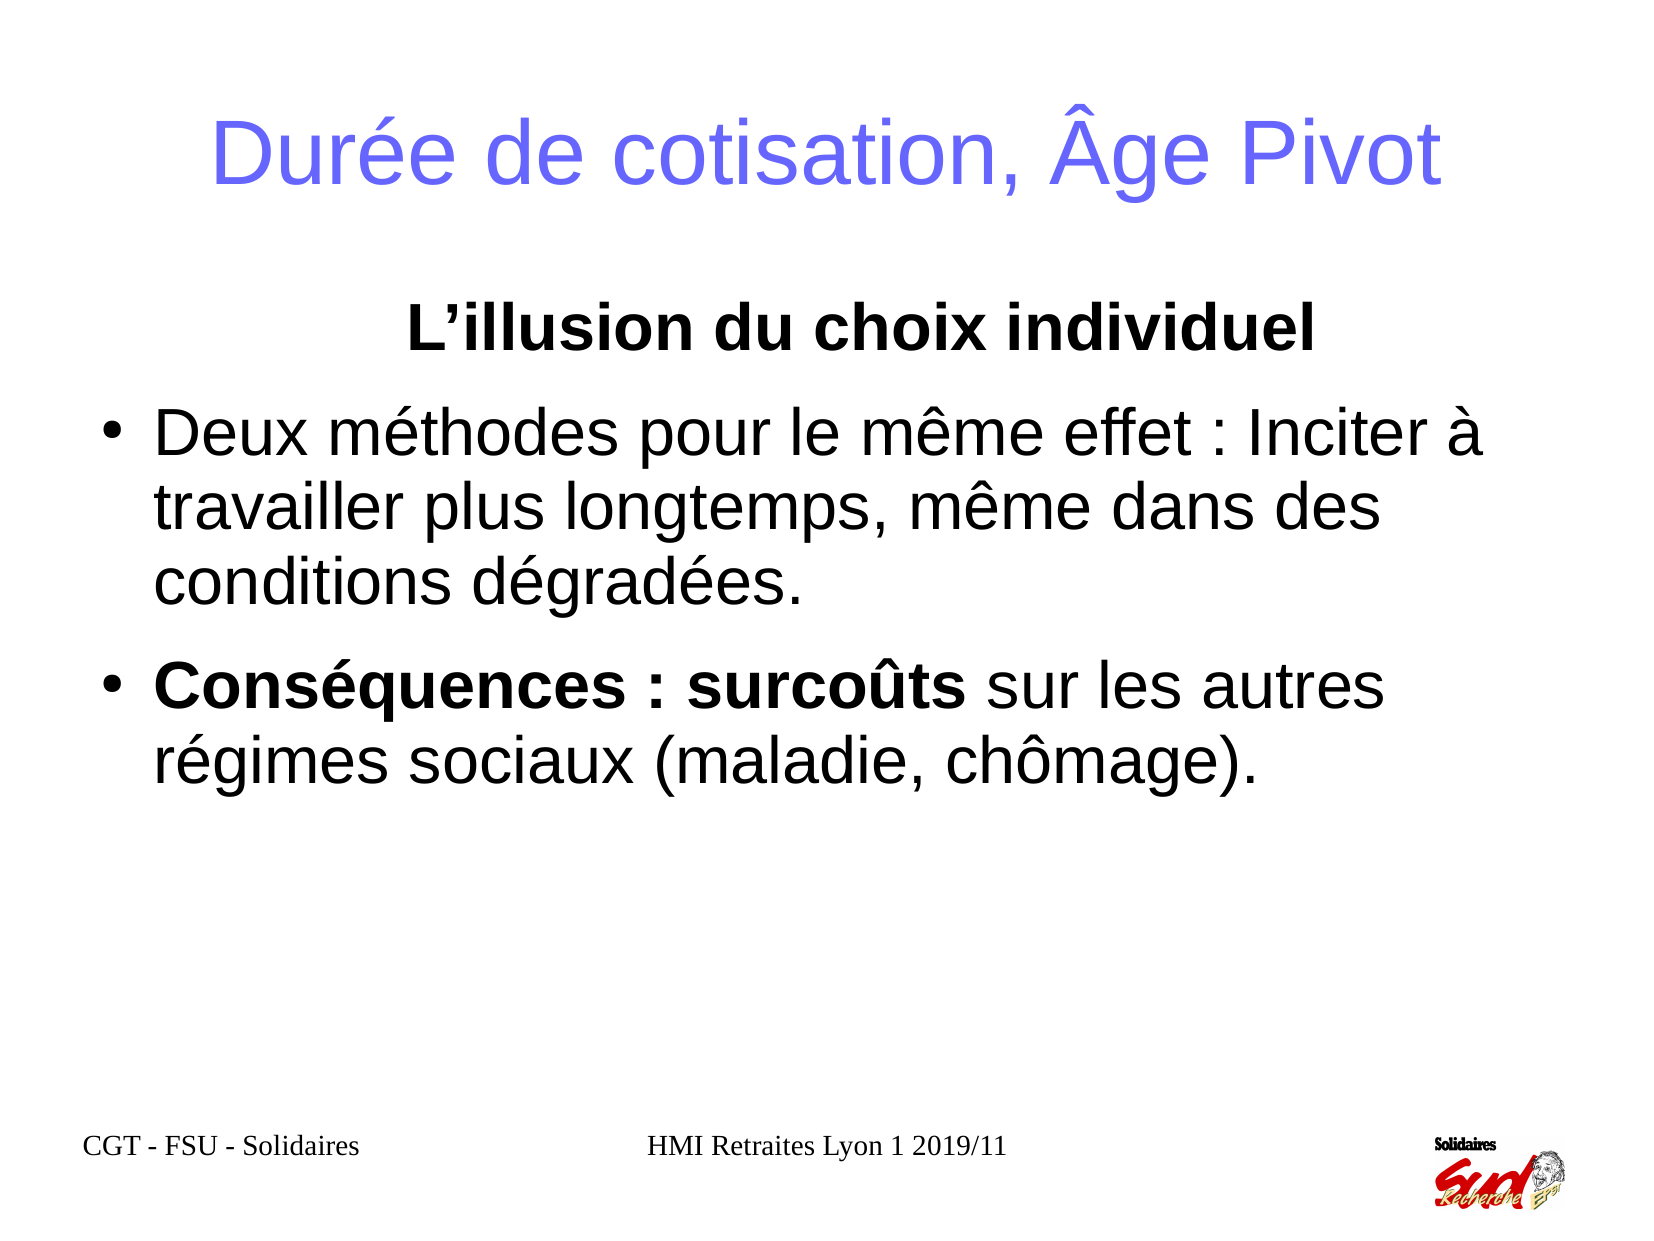

# Durée de cotisation, Âge Pivot
L’illusion du choix individuel
Deux méthodes pour le même effet : Inciter à travailler plus longtemps, même dans des conditions dégradées.
Conséquences : surcoûts sur les autres régimes sociaux (maladie, chômage).
CGT - FSU - Solidaires
HMI Retraites Lyon 1 2019/11